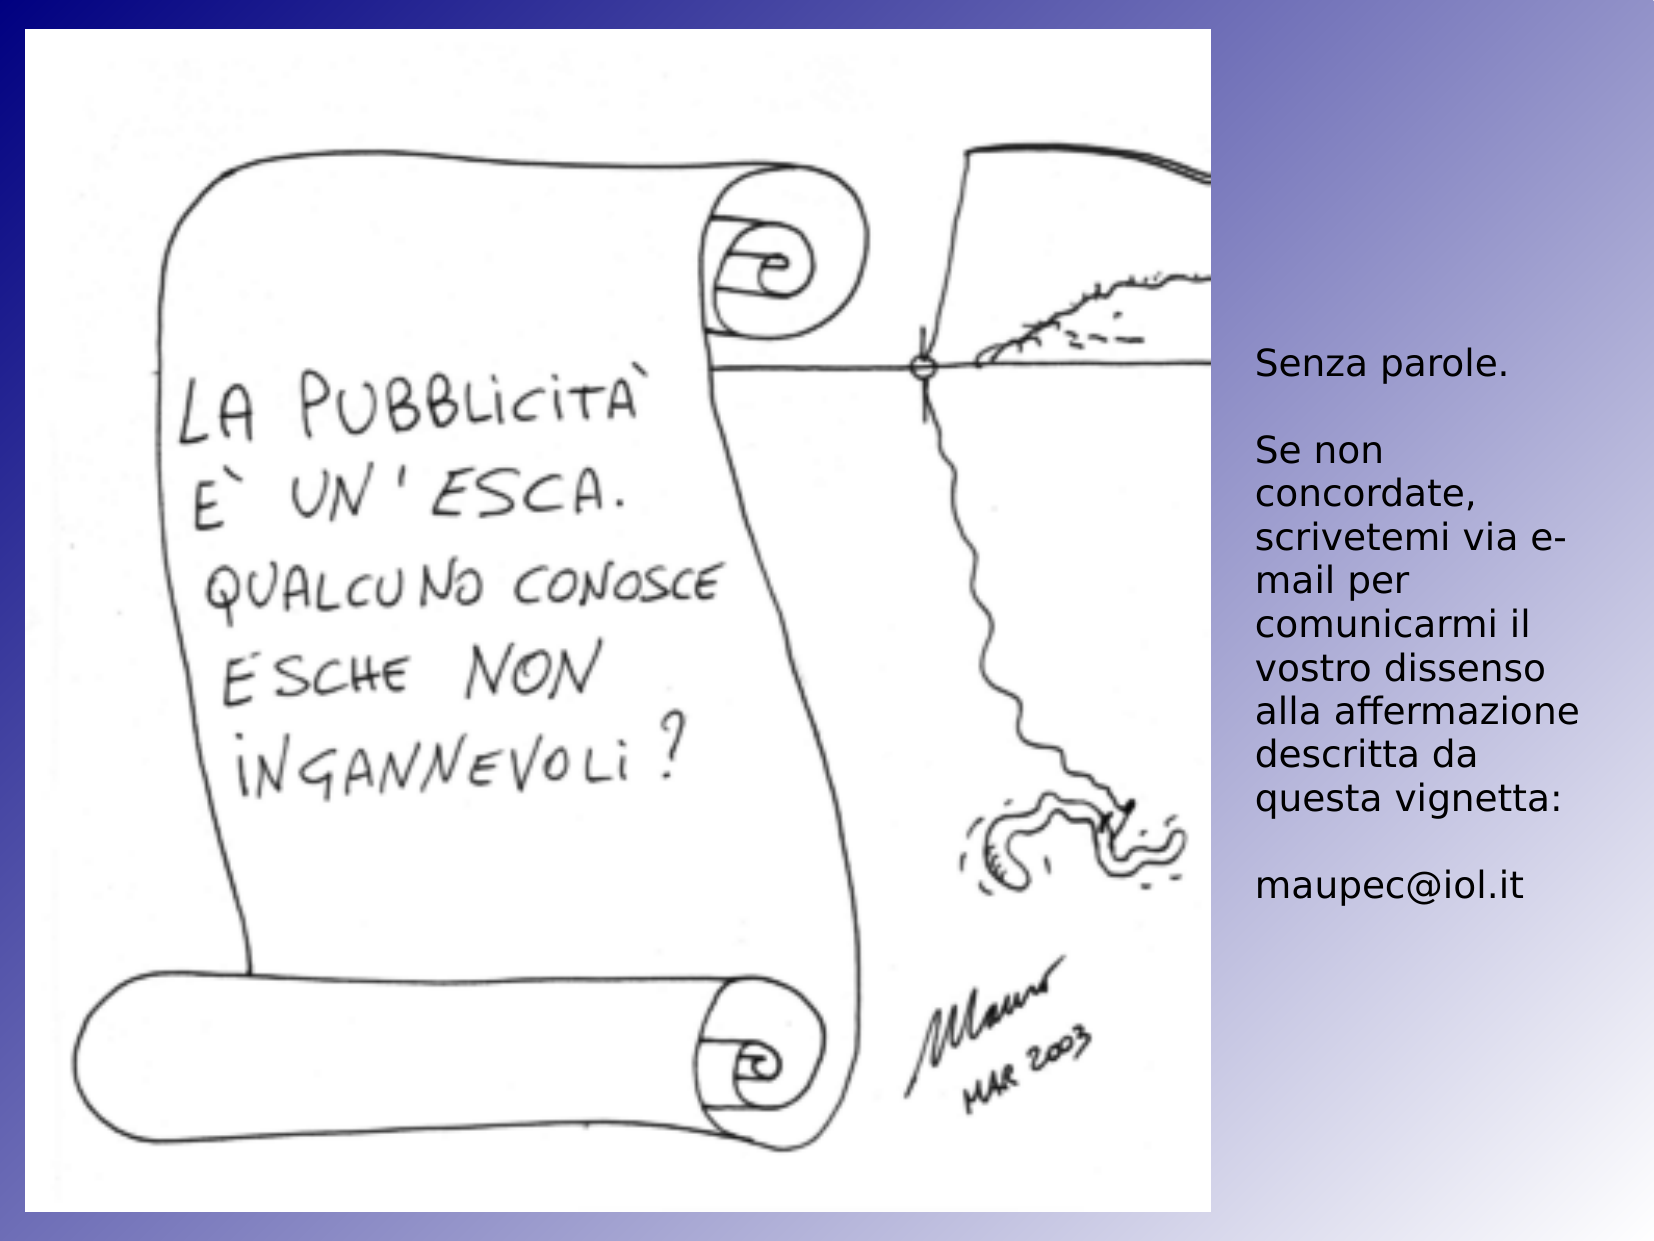

Senza parole.
Se non concordate, scrivetemi via e-mail per comunicarmi il vostro dissenso alla affermazione descritta da questa vignetta:
maupec@iol.it